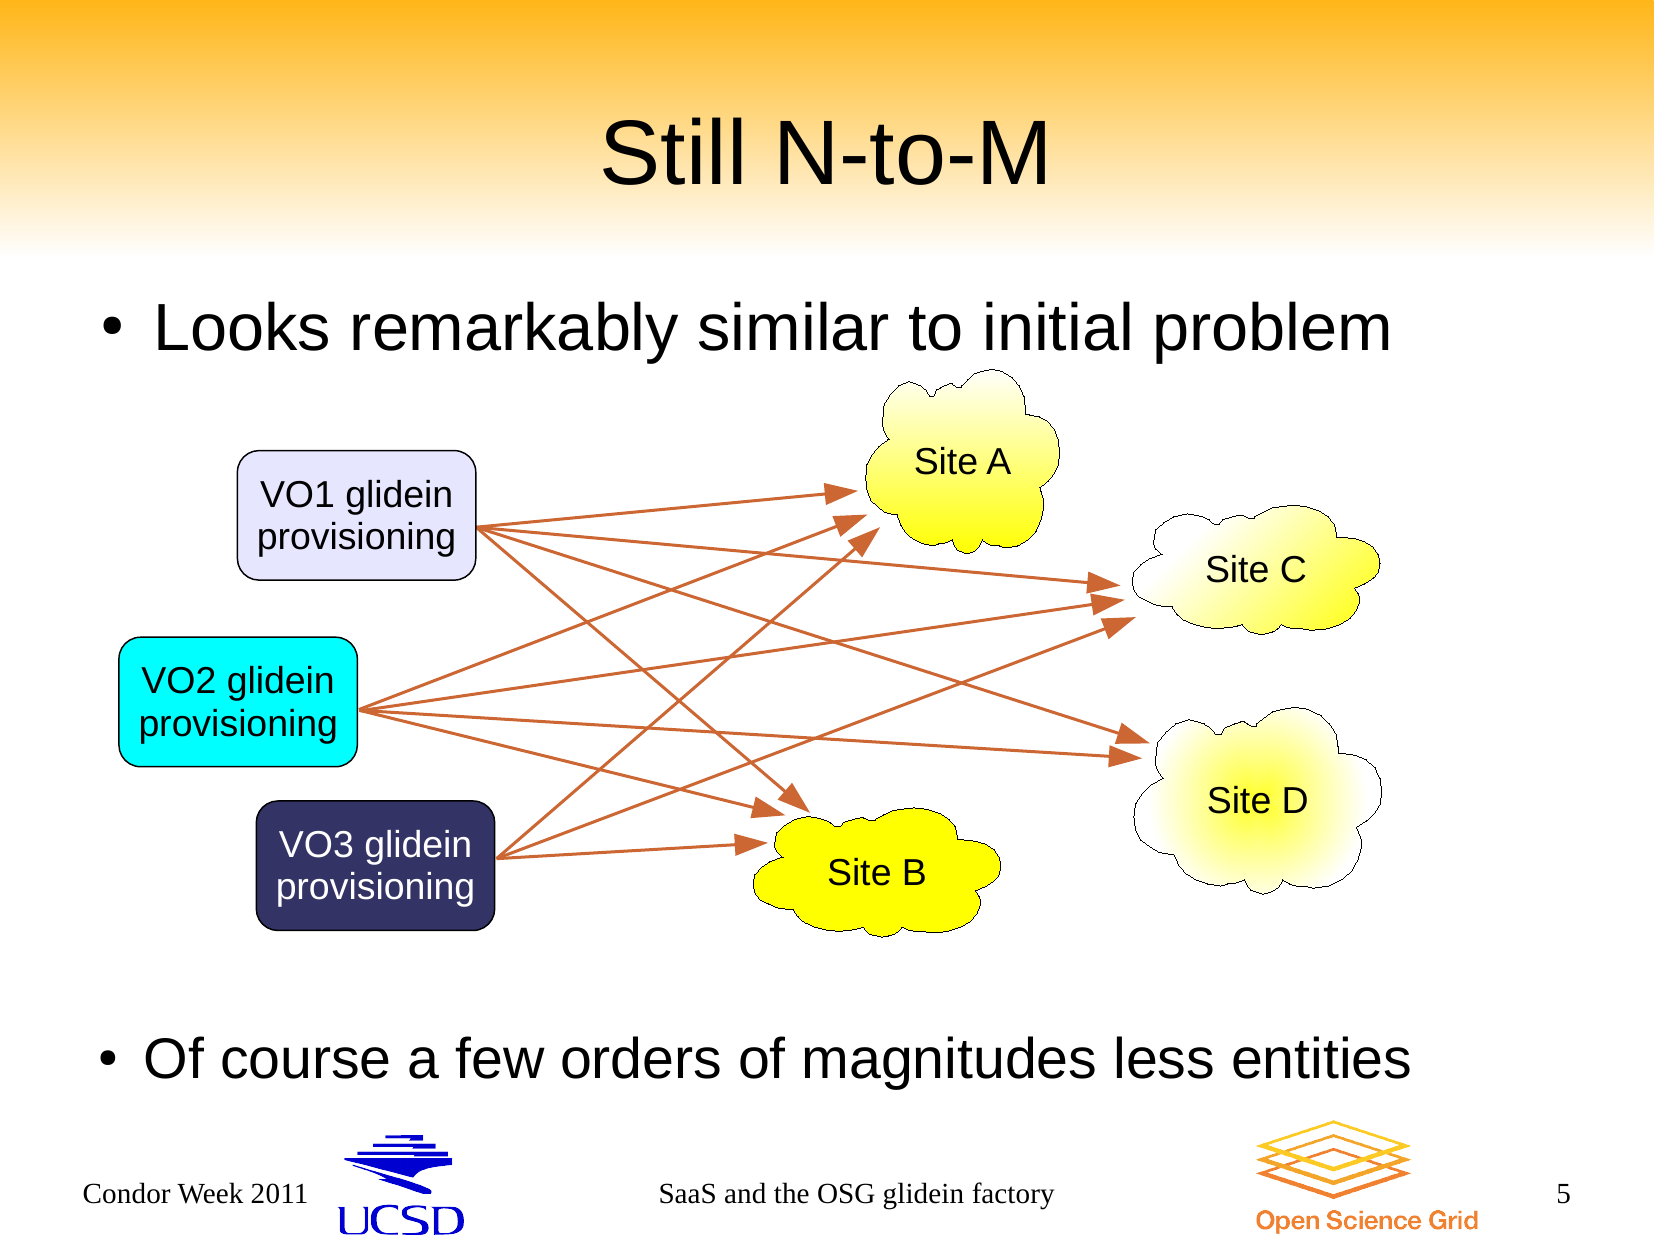

# Still N-to-M
Looks remarkably similar to initial problem
Site A
VO1 glidein
provisioning
Site C
VO2 glidein
provisioning
Site D
VO3 glidein
provisioning
Site B
Of course a few orders of magnitudes less entities
Condor Week 2011
SaaS and the OSG glidein factory
5